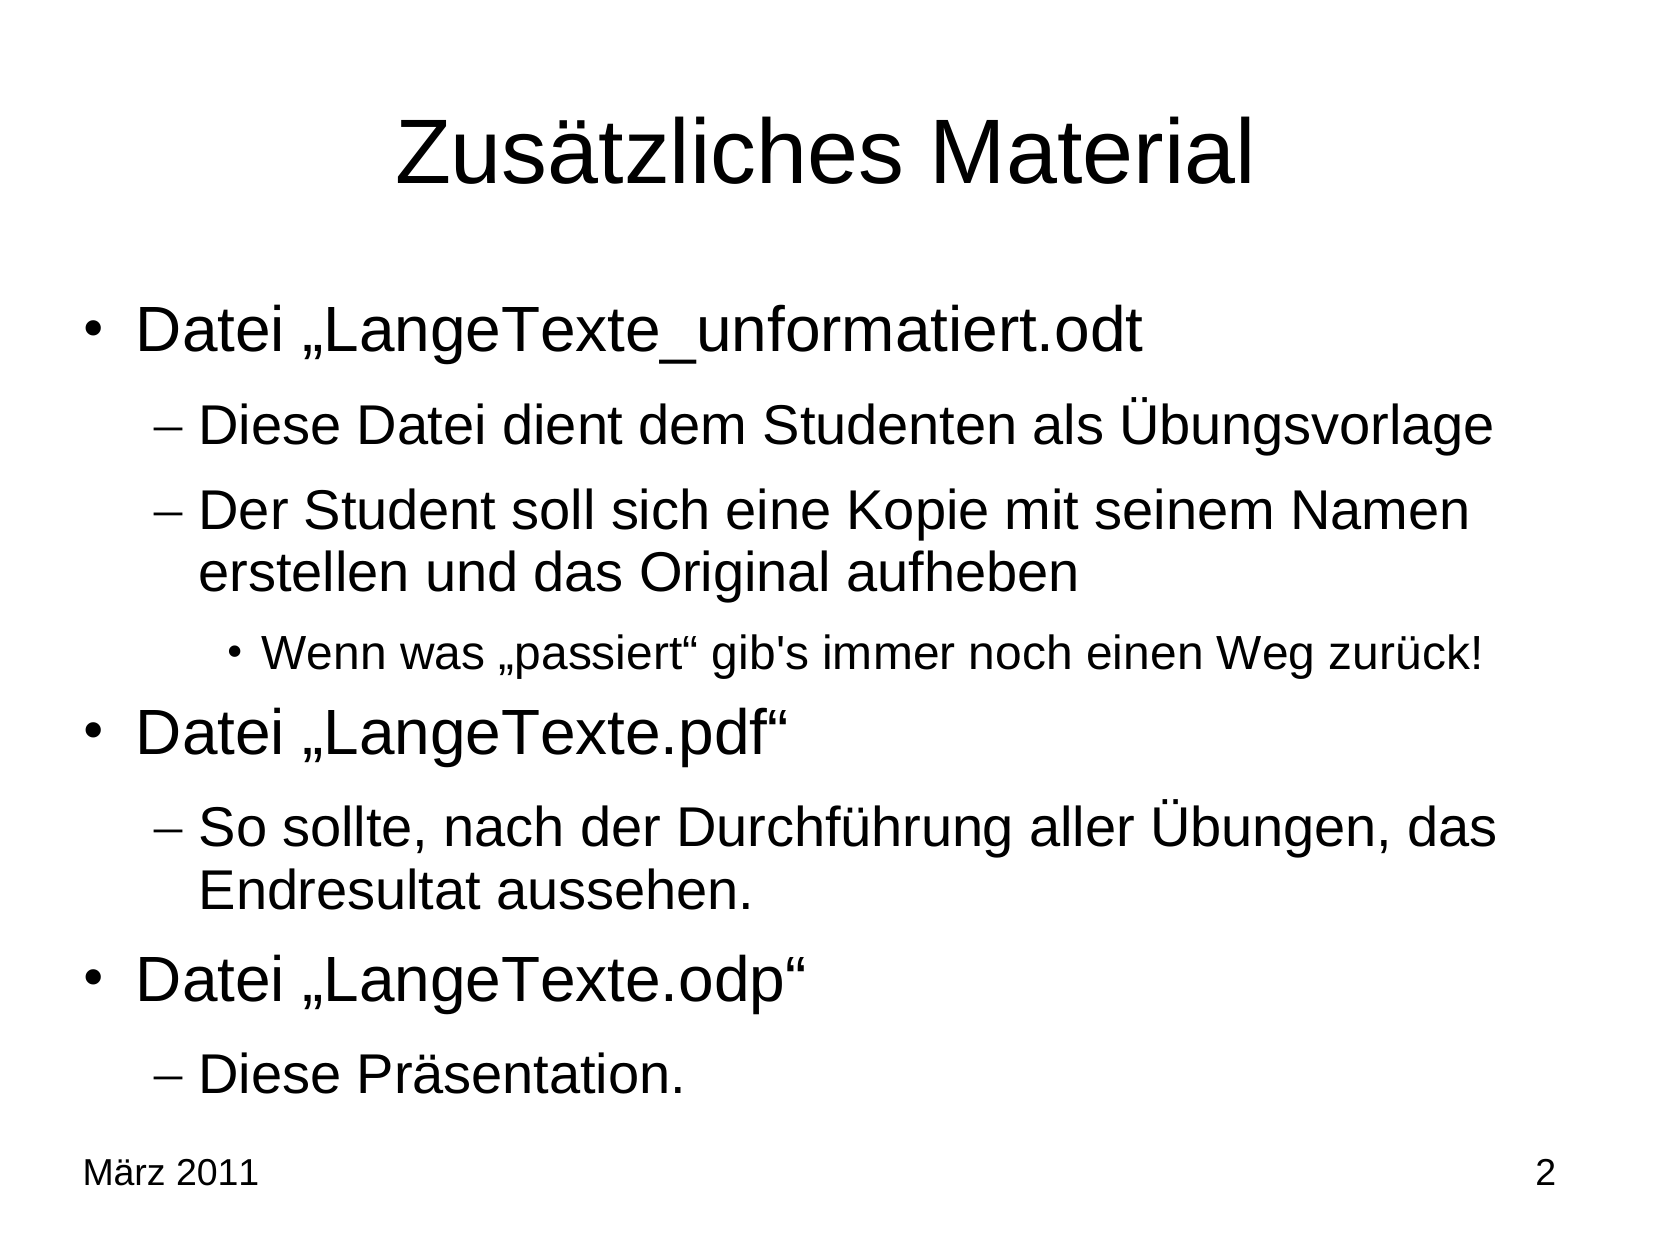

# Zusätzliches Material
Datei „LangeTexte_unformatiert.odt
Diese Datei dient dem Studenten als Übungsvorlage
Der Student soll sich eine Kopie mit seinem Namen erstellen und das Original aufheben
Wenn was „passiert“ gib's immer noch einen Weg zurück!
Datei „LangeTexte.pdf“
So sollte, nach der Durchführung aller Übungen, das Endresultat aussehen.
Datei „LangeTexte.odp“
Diese Präsentation.
März 2011
2